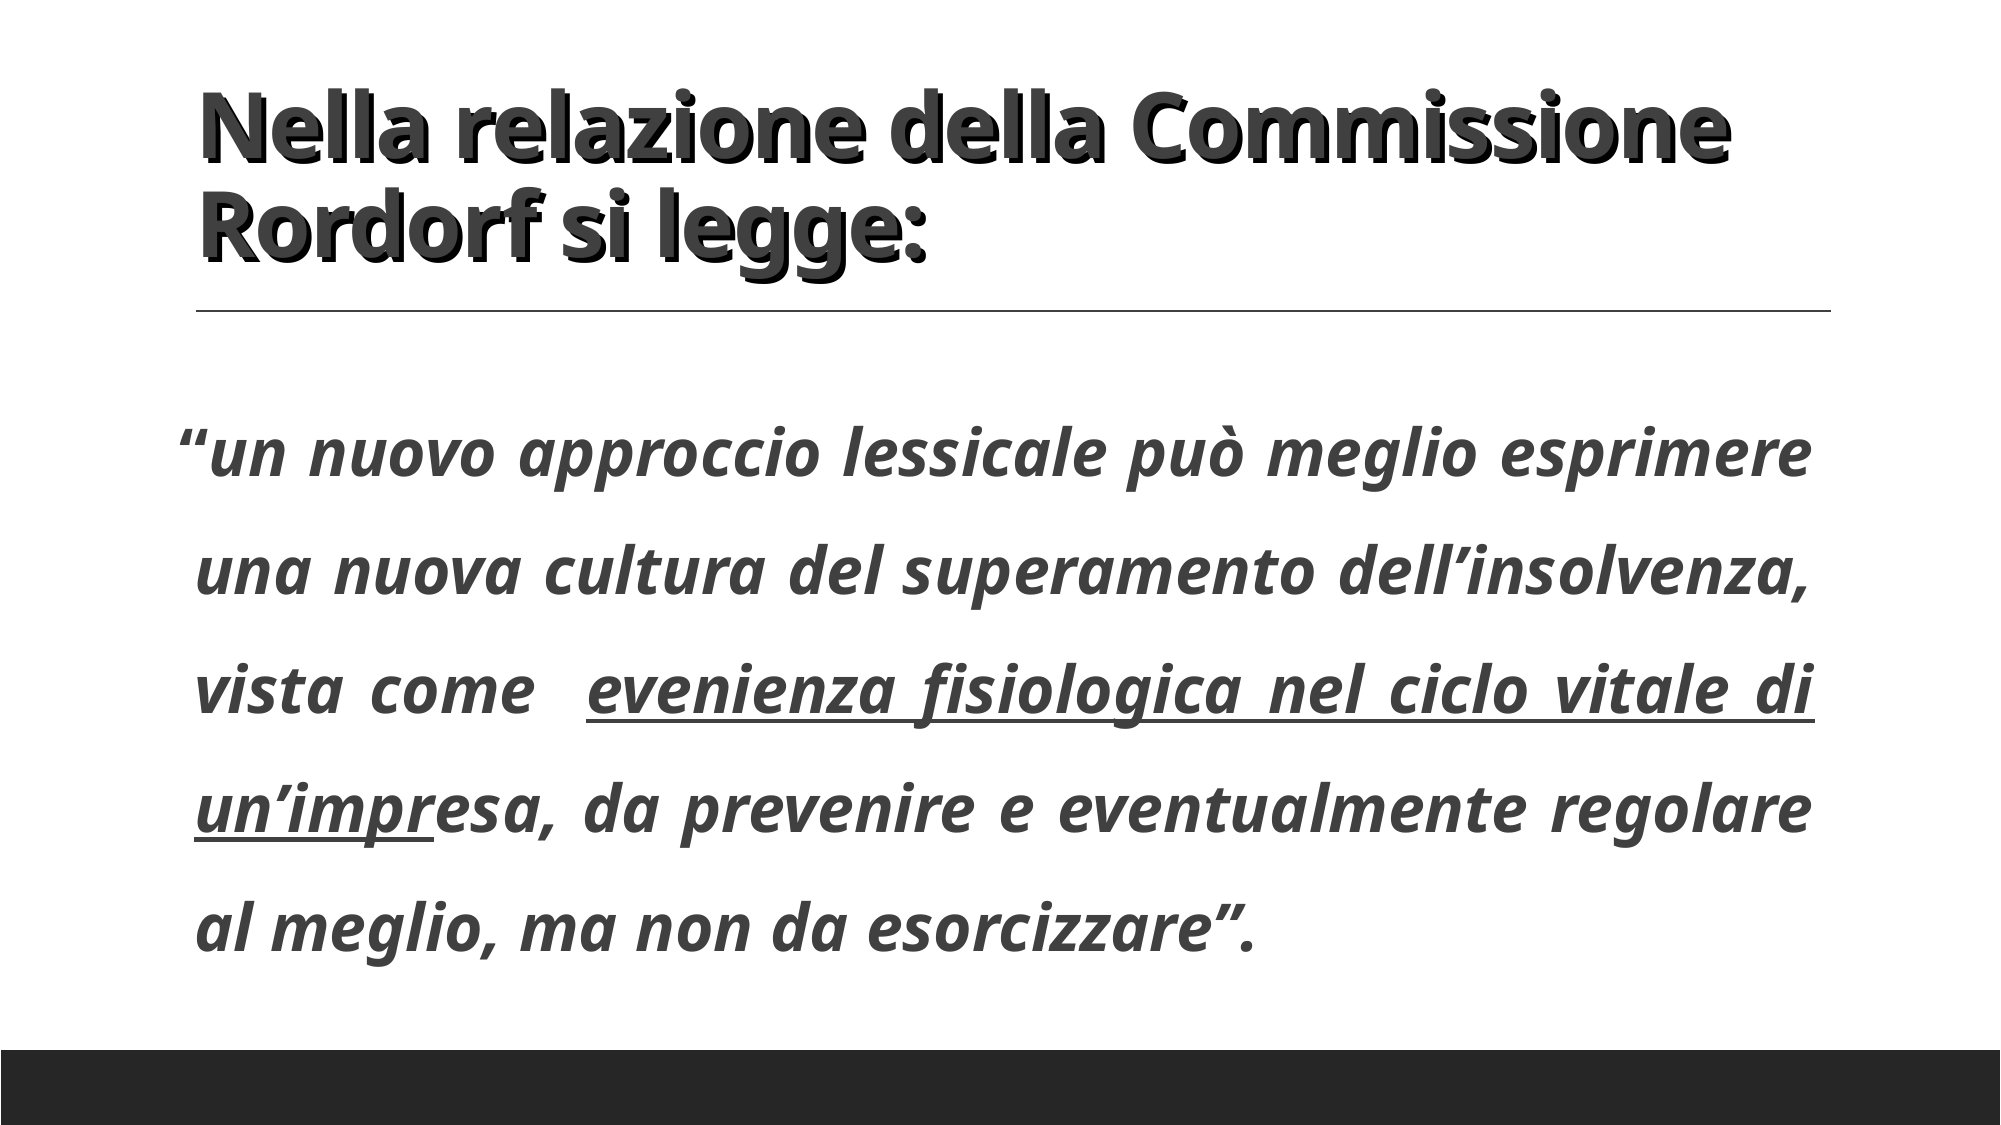

# Nella relazione della Commissione Rordorf si legge:
“un nuovo approccio lessicale può meglio esprimere una nuova cultura del superamento dell’insolvenza, vista come evenienza fisiologica nel ciclo vitale di un’impresa, da prevenire e eventualmente regolare al meglio, ma non da esorcizzare”.